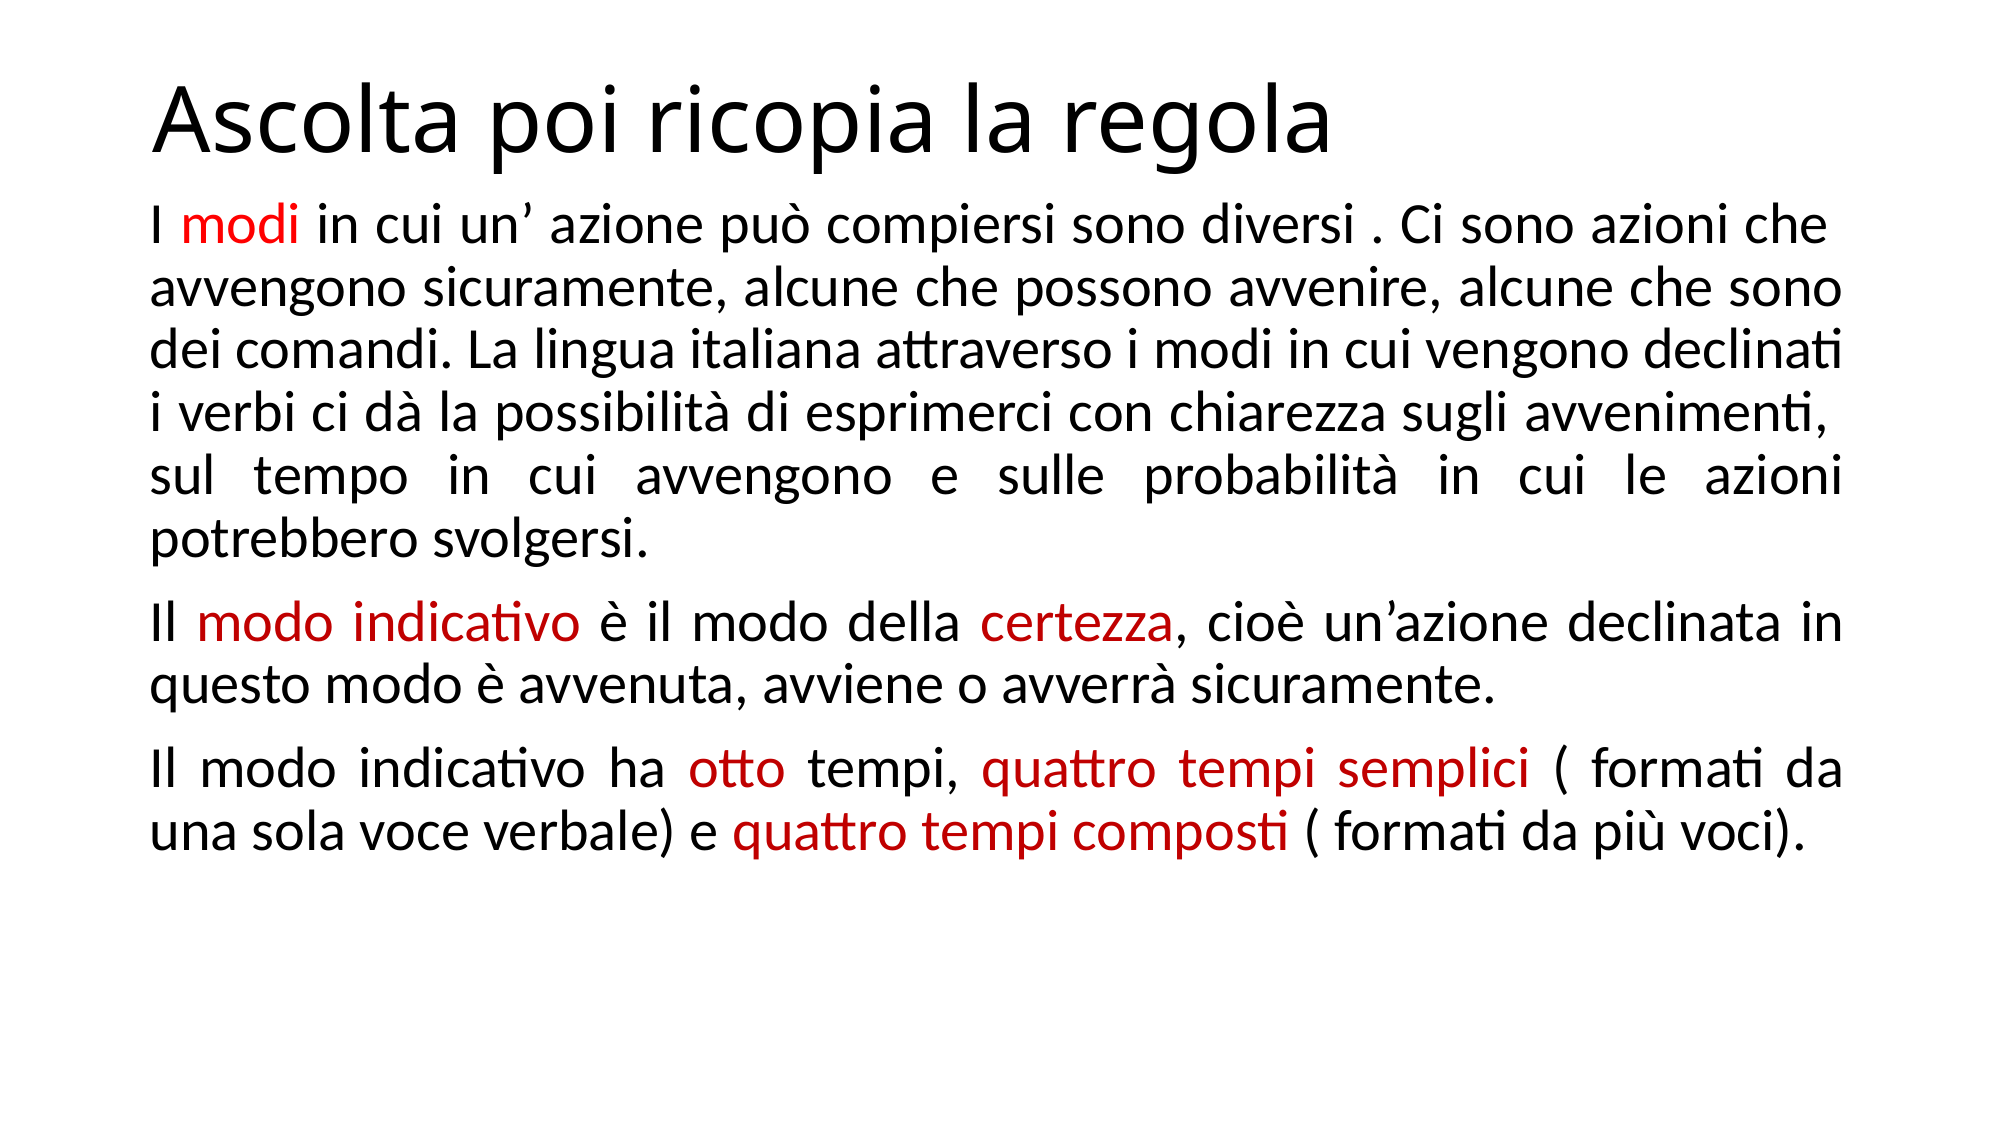

# Ascolta poi ricopia la regola
I modi in cui un’ azione può compiersi sono diversi . Ci sono azioni che avvengono sicuramente, alcune che possono avvenire, alcune che sono dei comandi. La lingua italiana attraverso i modi in cui vengono declinati i verbi ci dà la possibilità di esprimerci con chiarezza sugli avvenimenti, sul tempo in cui avvengono e sulle probabilità in cui le azioni potrebbero svolgersi.
Il modo indicativo è il modo della certezza, cioè un’azione declinata in questo modo è avvenuta, avviene o avverrà sicuramente.
Il modo indicativo ha otto tempi, quattro tempi semplici ( formati da una sola voce verbale) e quattro tempi composti ( formati da più voci).